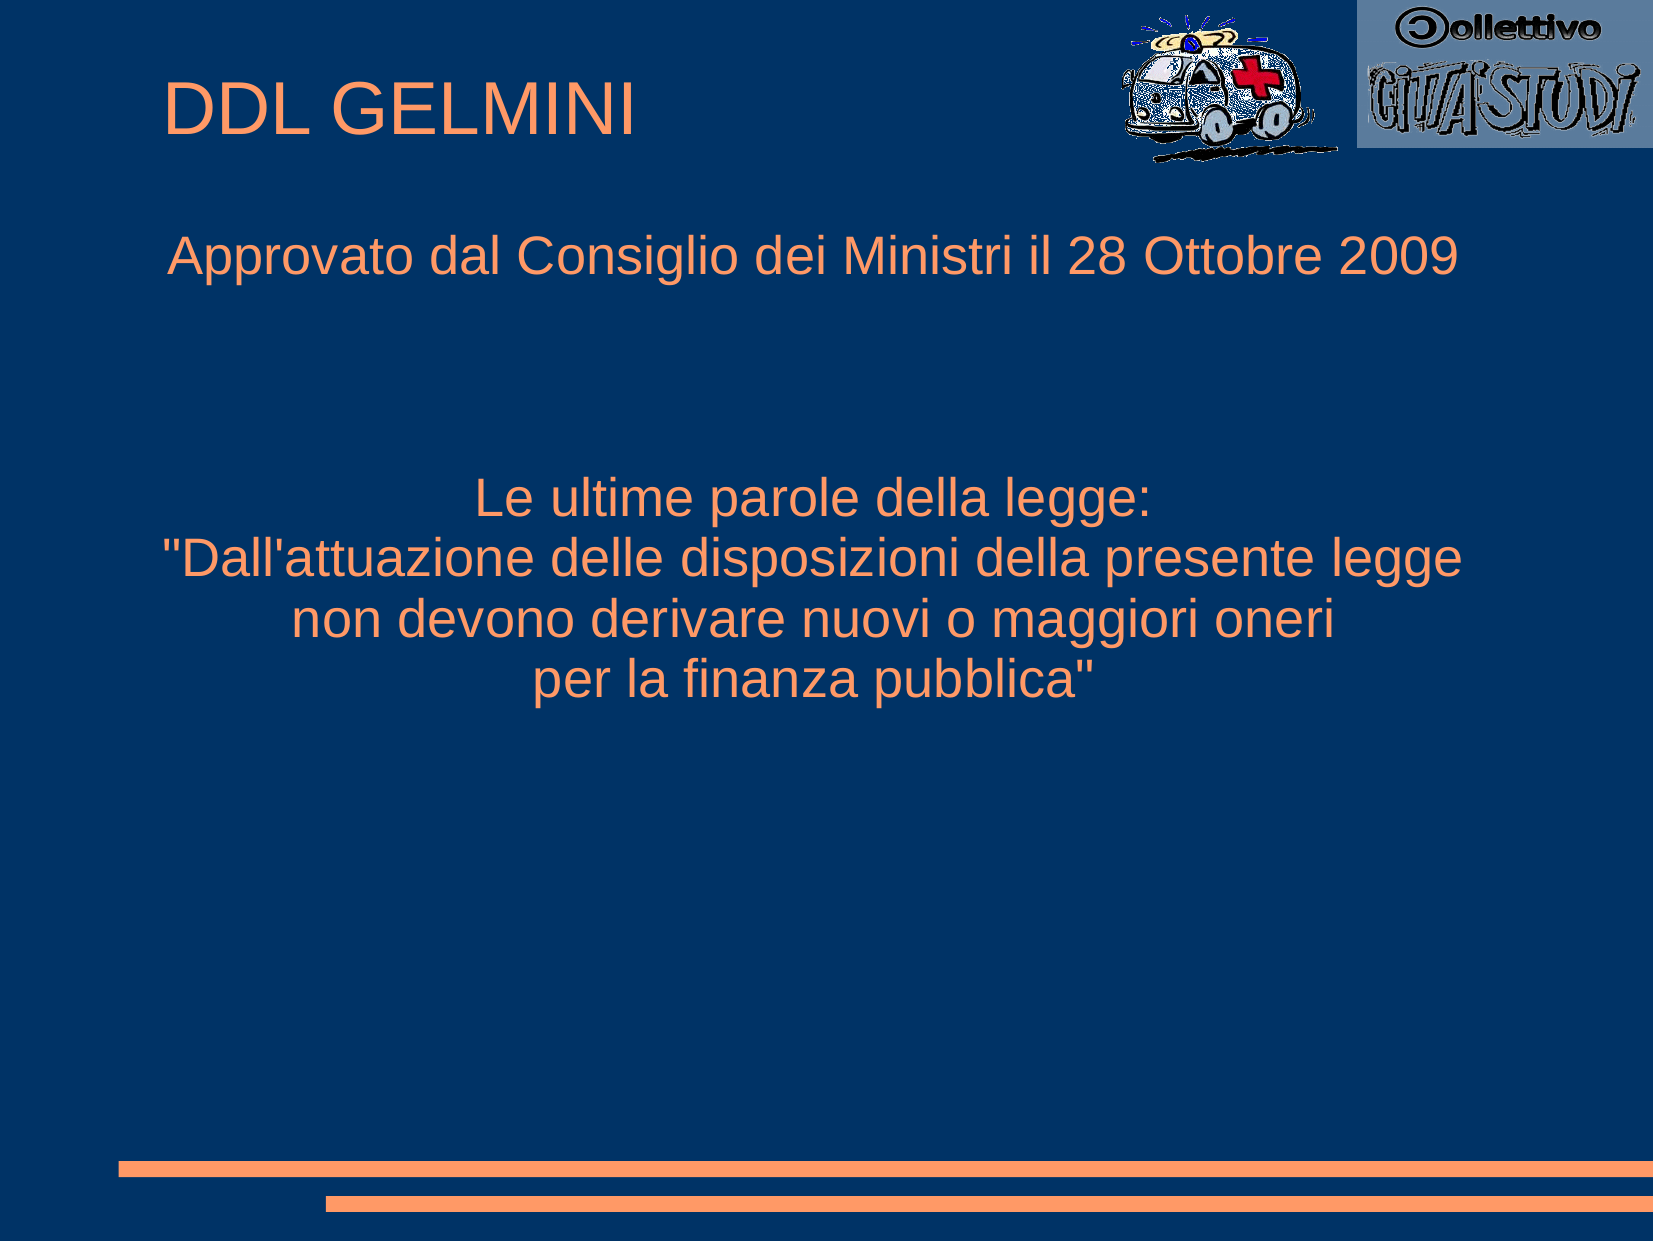

DDL GELMINI
Approvato dal Consiglio dei Ministri il 28 Ottobre 2009
Le ultime parole della legge:
"Dall'attuazione delle disposizioni della presente legge
non devono derivare nuovi o maggiori oneri
per la finanza pubblica"